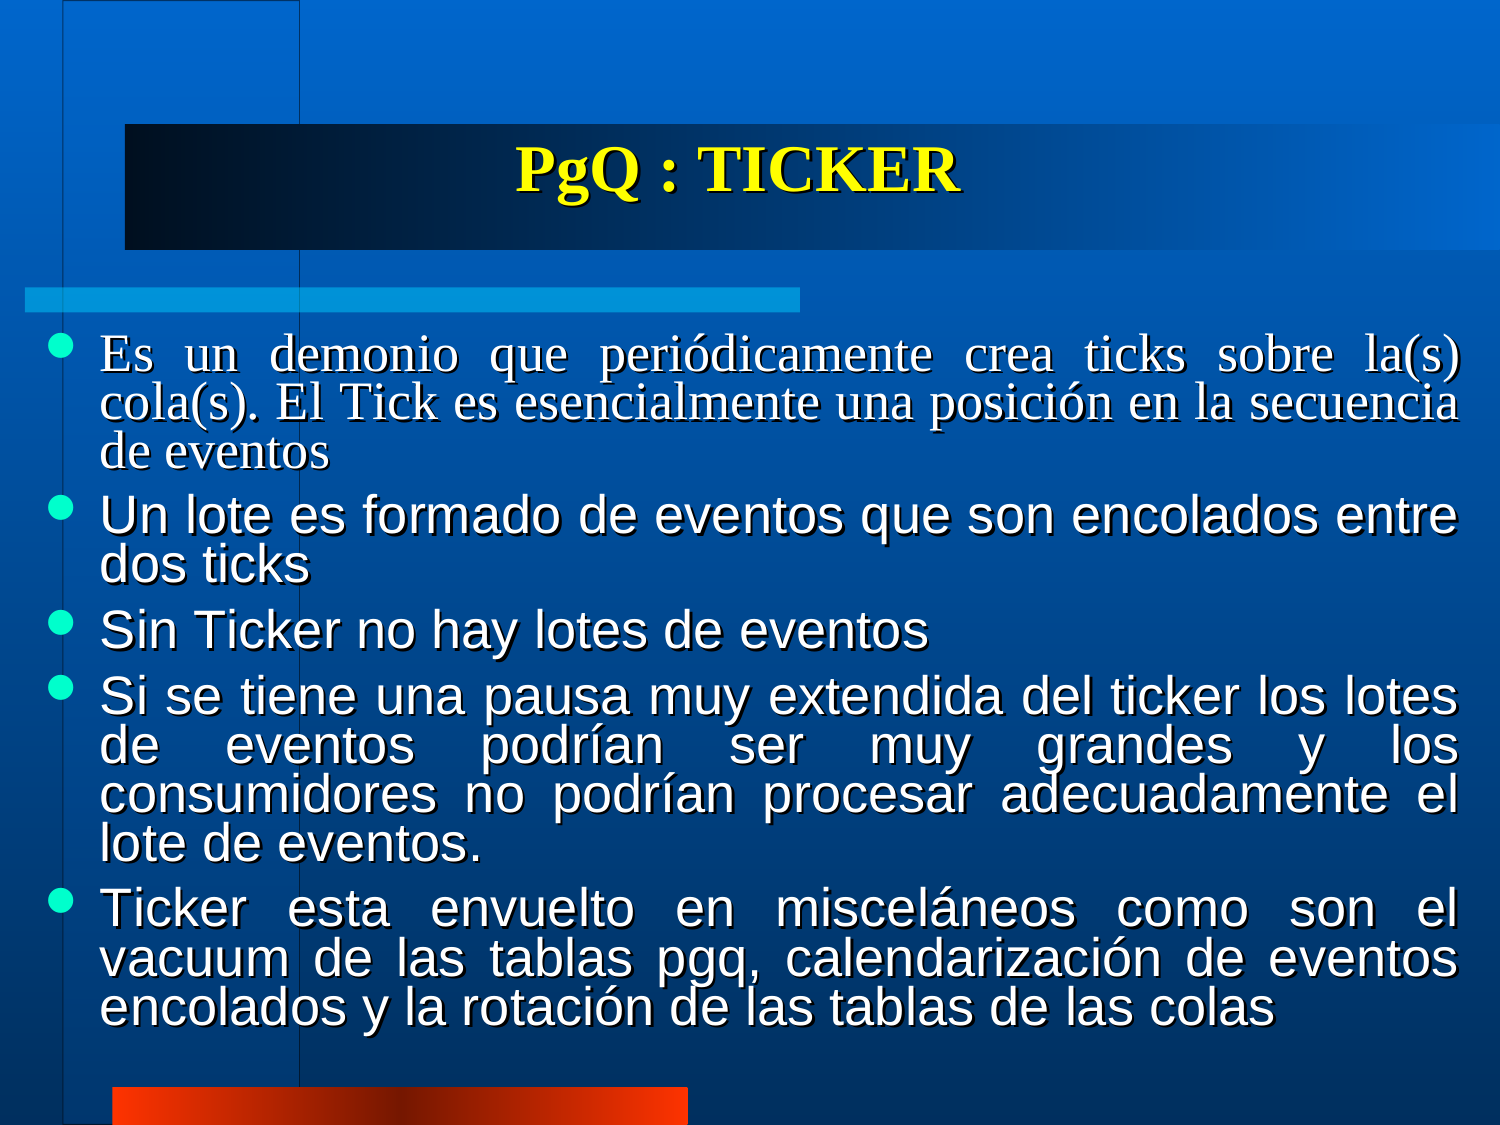

# PgQ : TICKER
Es un demonio que periódicamente crea ticks sobre la(s) cola(s). El Tick es esencialmente una posición en la secuencia de eventos
Un lote es formado de eventos que son encolados entre dos ticks
Sin Ticker no hay lotes de eventos
Si se tiene una pausa muy extendida del ticker los lotes de eventos podrían ser muy grandes y los consumidores no podrían procesar adecuadamente el lote de eventos.
Ticker esta envuelto en misceláneos como son el vacuum de las tablas pgq, calendarización de eventos encolados y la rotación de las tablas de las colas